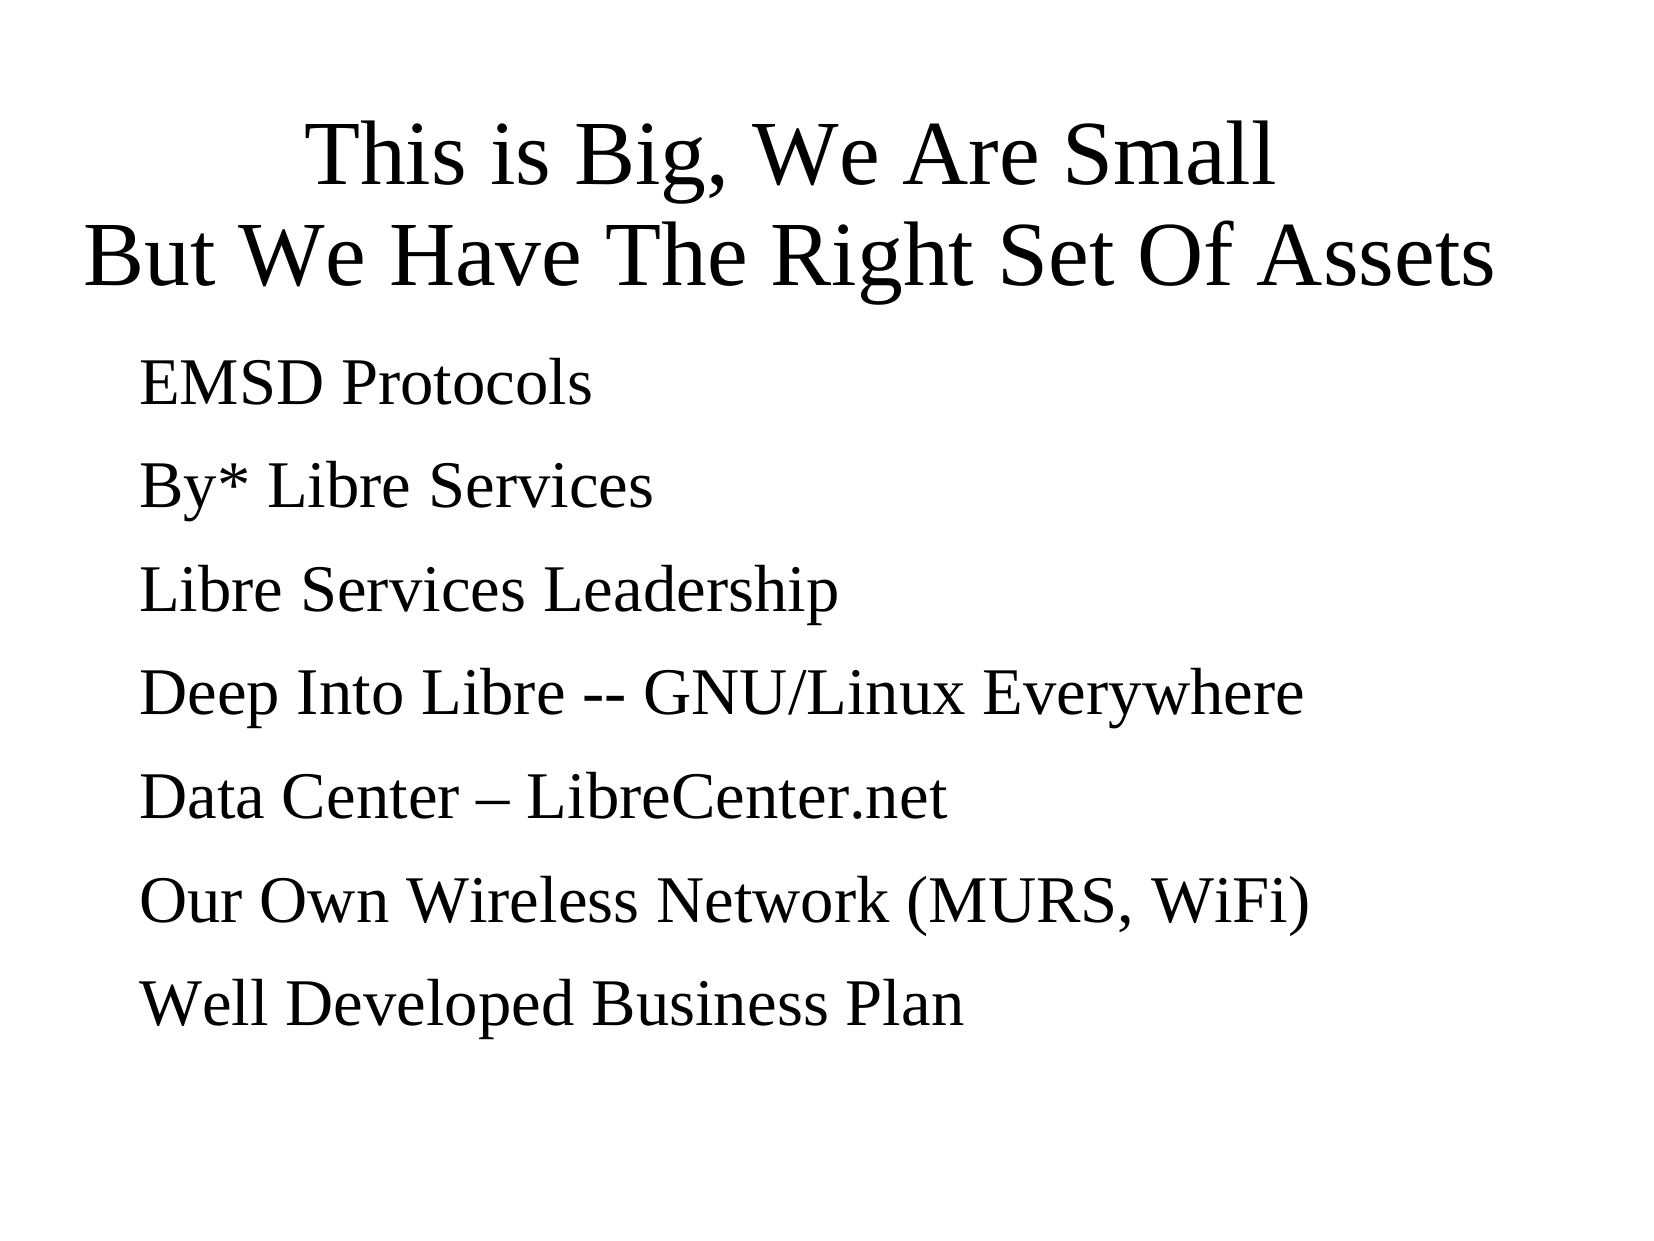

# This is Big, We Are Small But We Have The Right Set Of Assets
EMSD Protocols
By* Libre Services
Libre Services Leadership
Deep Into Libre -- GNU/Linux Everywhere
Data Center – LibreCenter.net
Our Own Wireless Network (MURS, WiFi)
Well Developed Business Plan